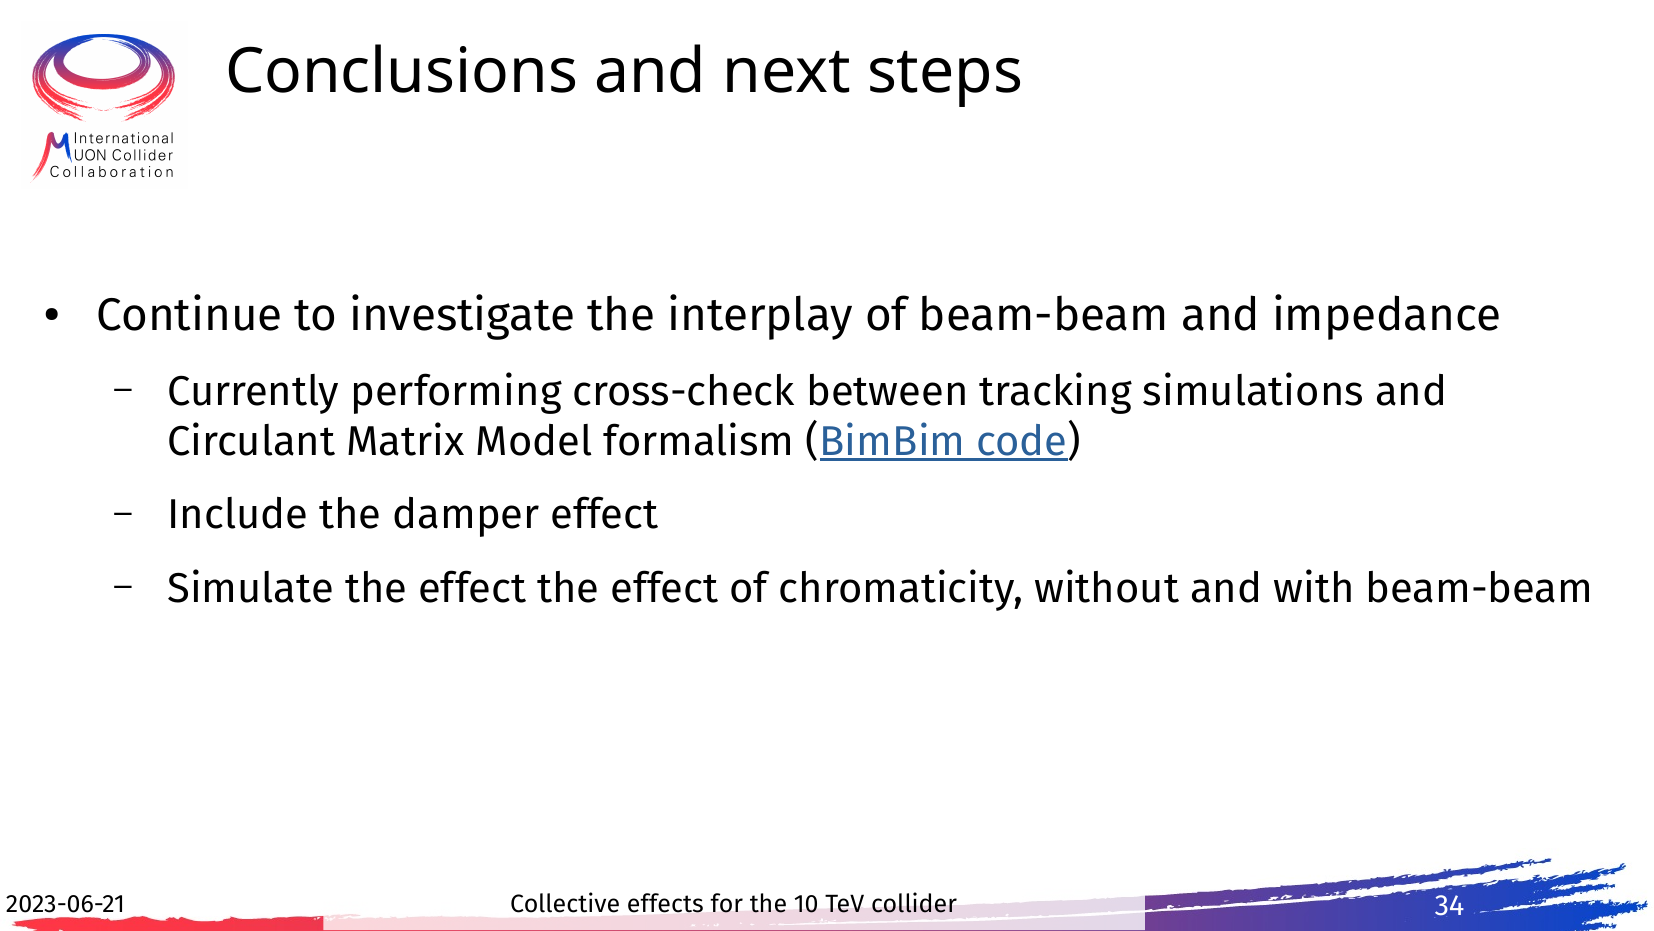

Conclusions and next steps
# Continue to investigate the interplay of beam-beam and impedance
Currently performing cross-check between tracking simulations and Circulant Matrix Model formalism (BimBim code)
Include the damper effect
Simulate the effect the effect of chromaticity, without and with beam-beam
2023-06-21
Collective effects for the 10 TeV collider
34